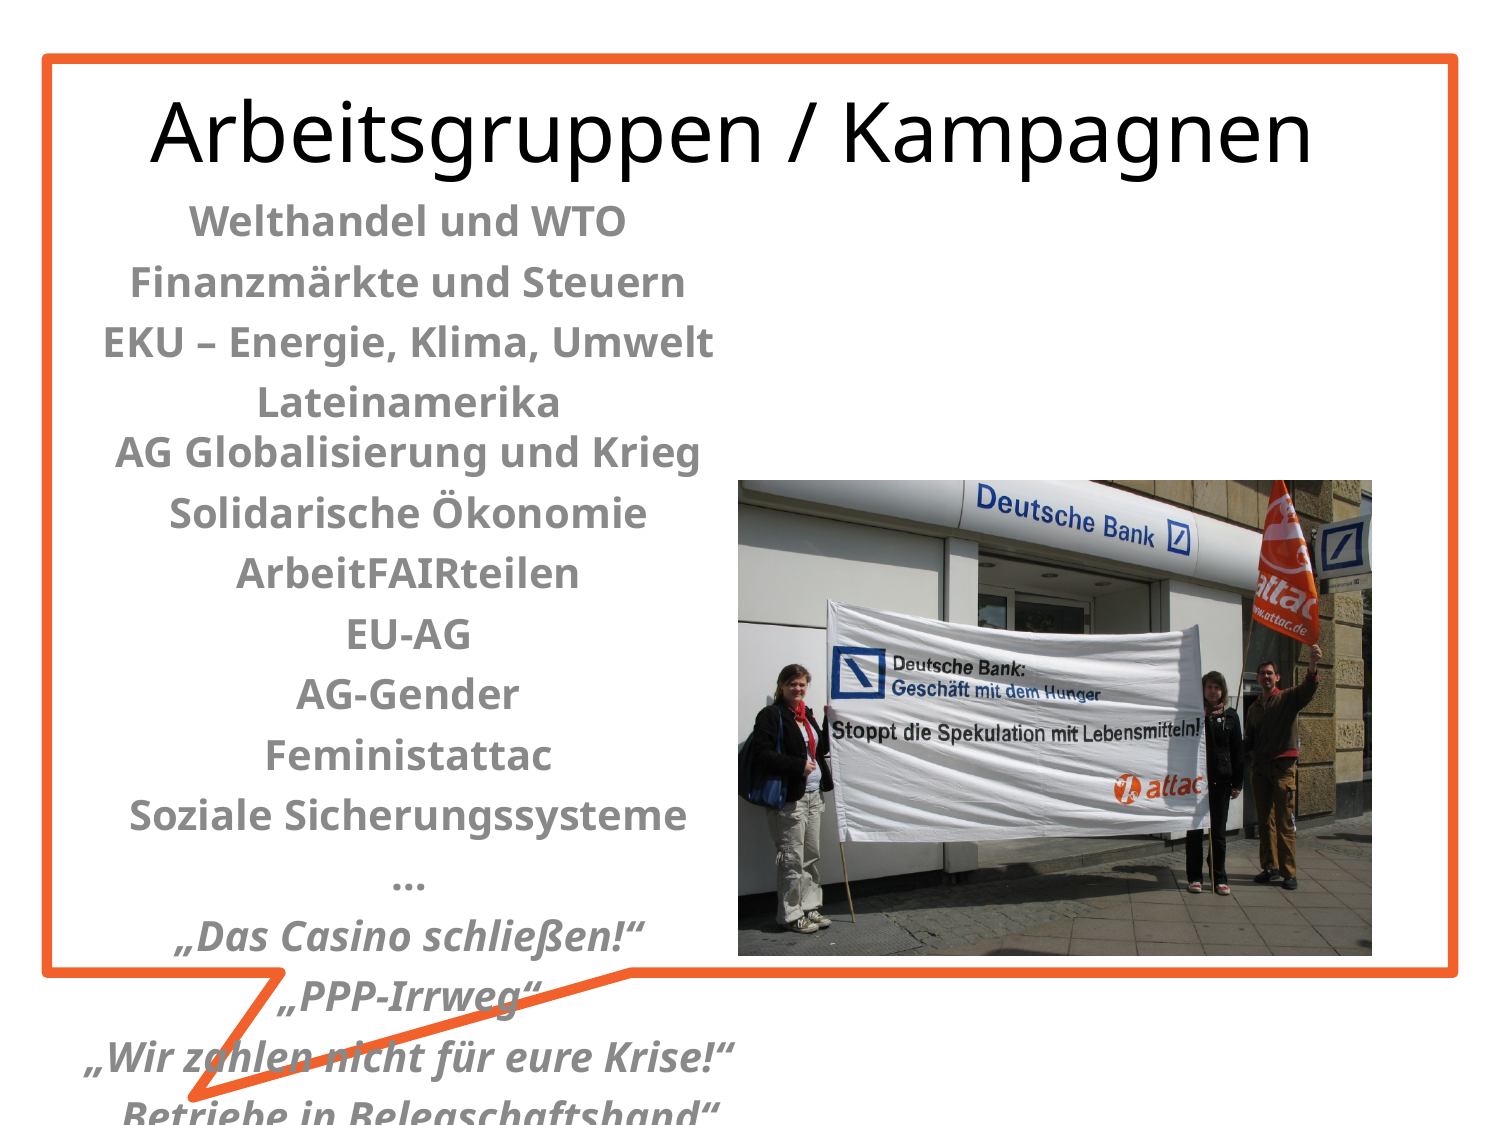

# Arbeitsgruppen / Kampagnen
Welthandel und WTO
Finanzmärkte und Steuern
EKU – Energie, Klima, Umwelt
Lateinamerika
AG Globalisierung und Krieg
Solidarische Ökonomie
ArbeitFAIRteilen
EU-AG
AG-Gender
Feministattac
Soziale Sicherungssysteme
…
„Das Casino schließen!“
„PPP-Irrweg“
„Wir zahlen nicht für eure Krise!“
„Betriebe in Belegschaftshand“
…